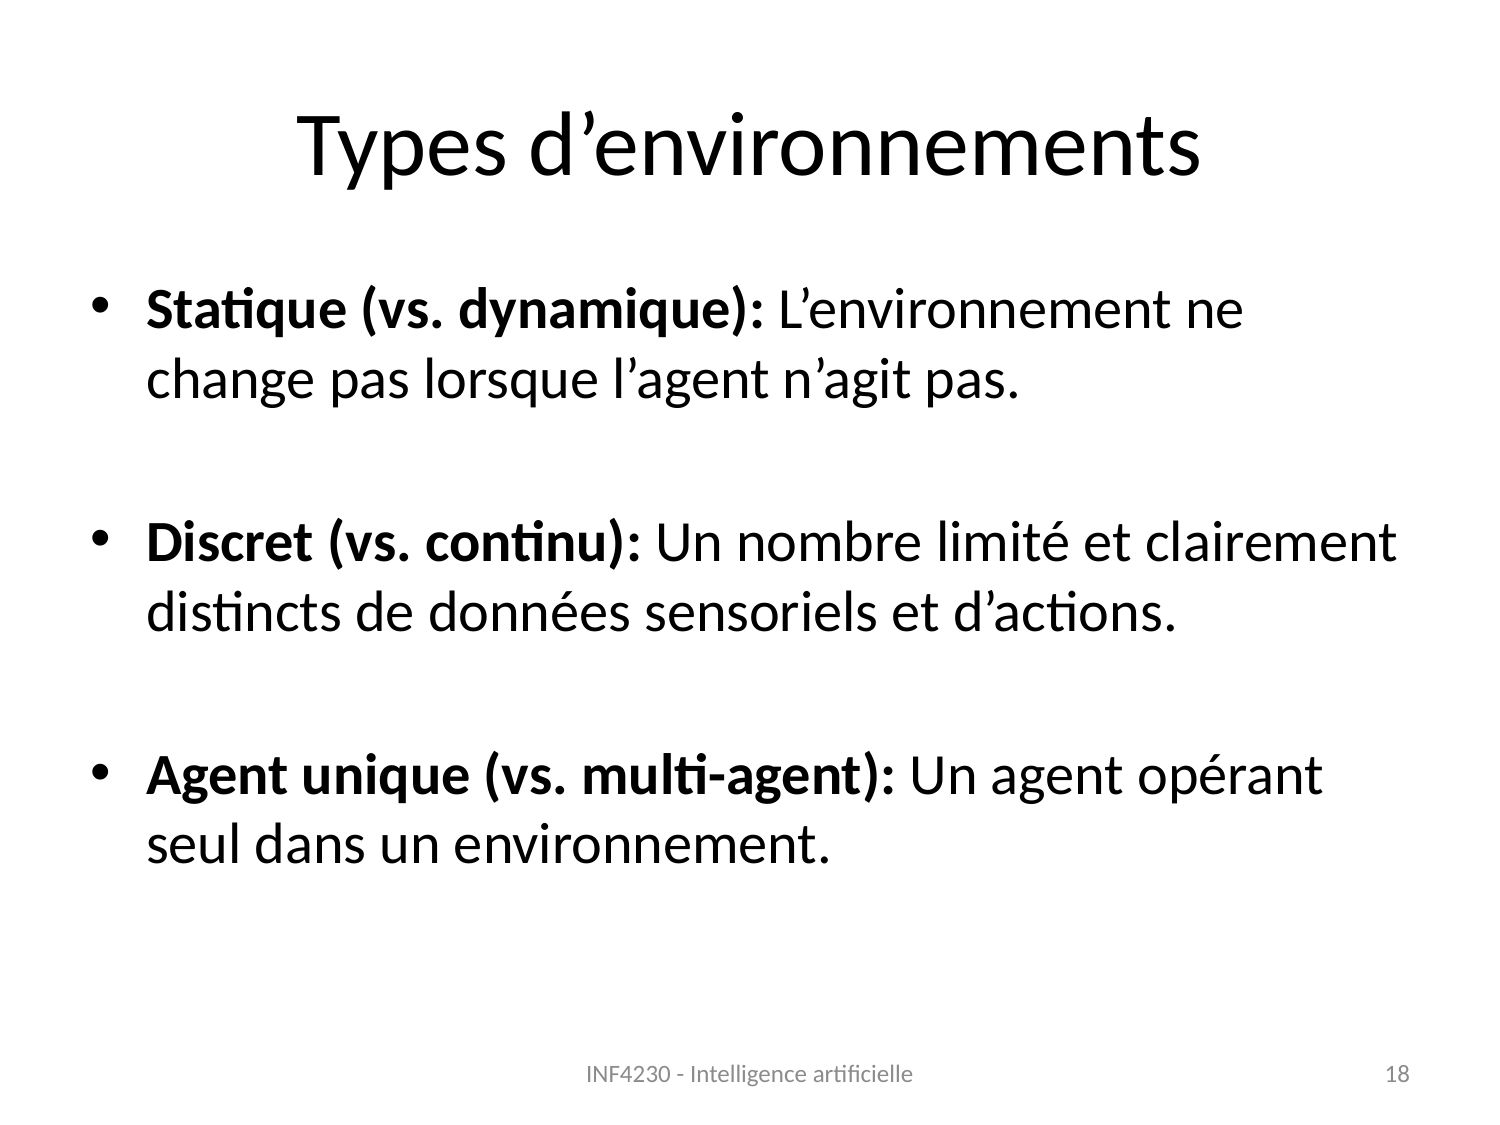

# Types d’environnements
Statique (vs. dynamique): L’environnement ne change pas lorsque l’agent n’agit pas.
Discret (vs. continu): Un nombre limité et clairement distincts de données sensoriels et d’actions.
Agent unique (vs. multi-agent): Un agent opérant seul dans un environnement.
INF4230 - Intelligence artificielle